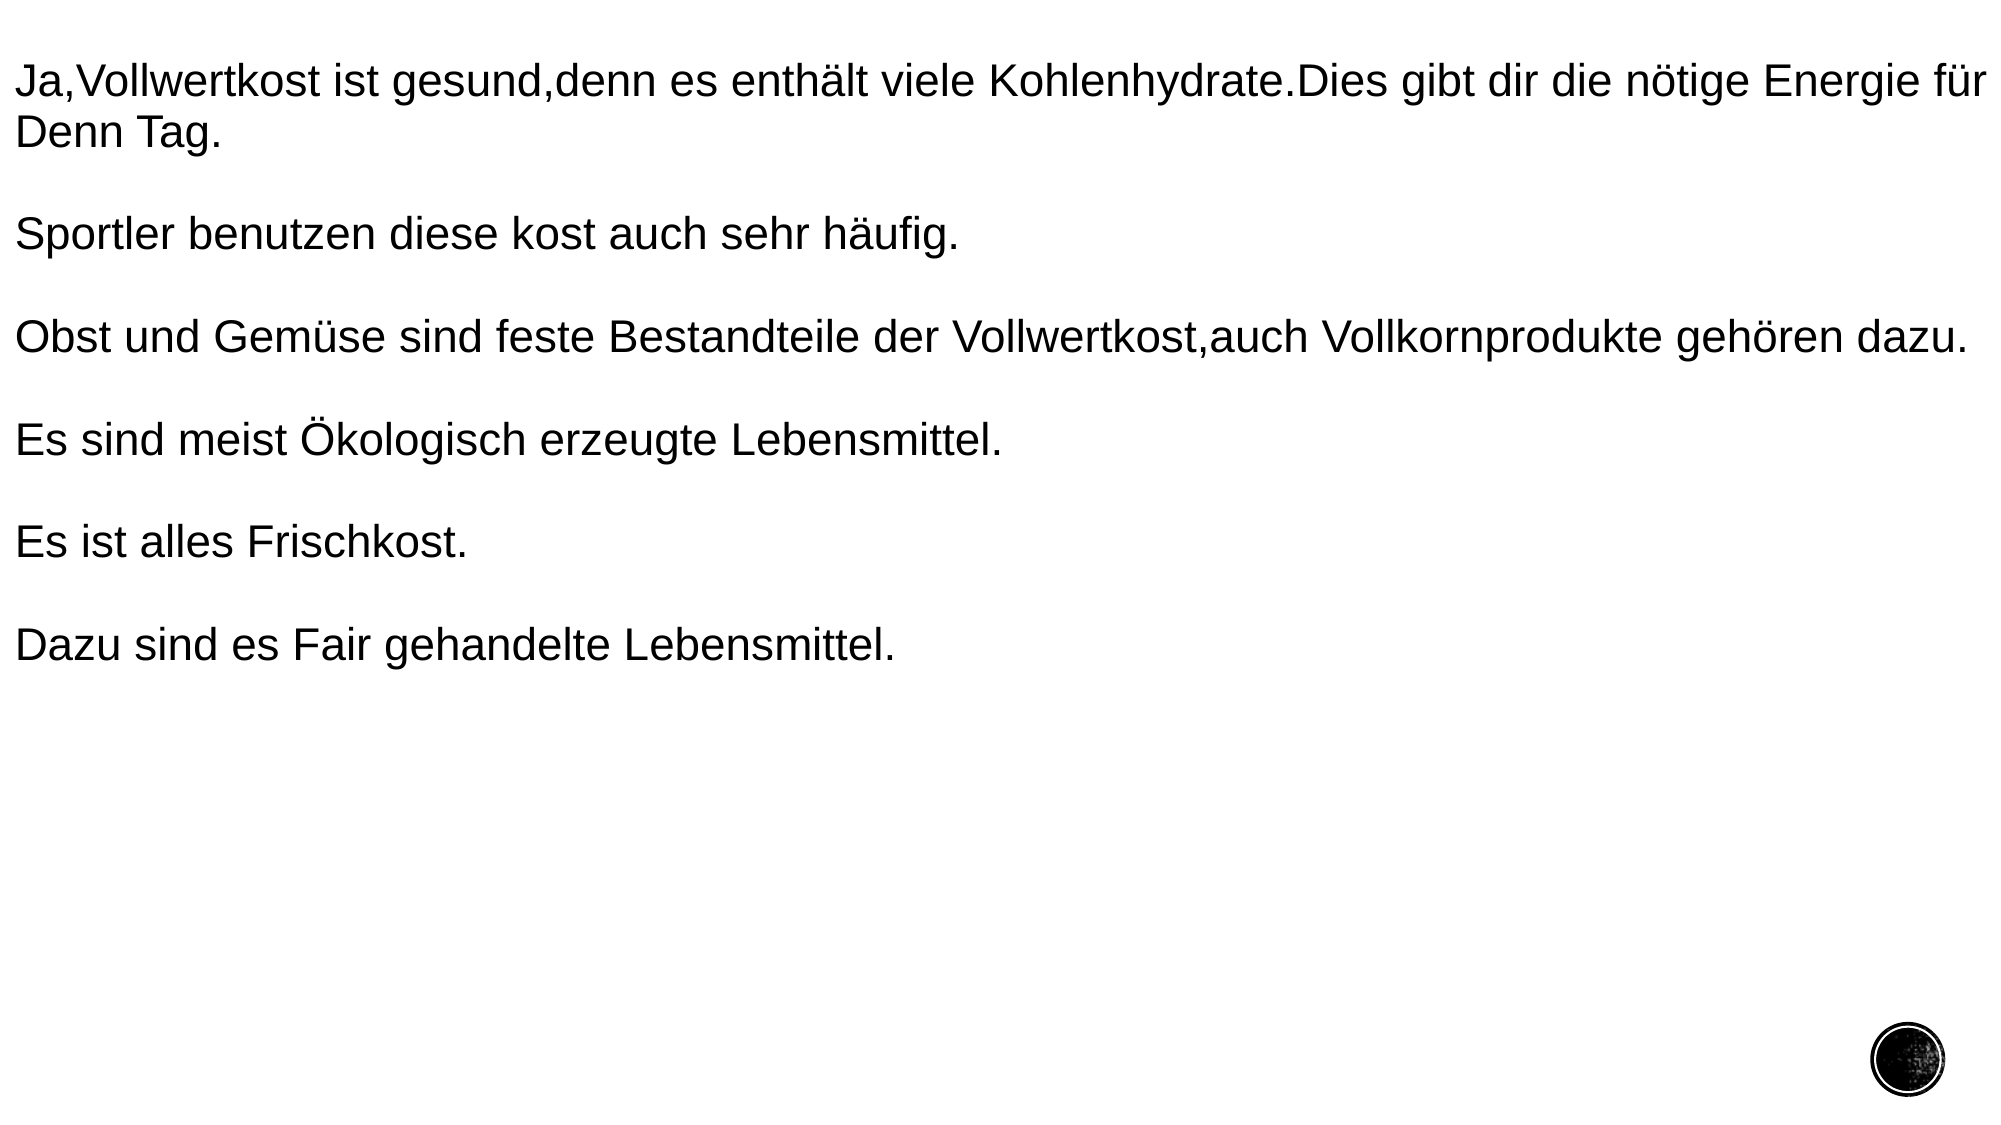

Ja,Vollwertkost ist gesund,denn es enthält viele Kohlenhydrate.Dies gibt dir die nötige Energie für
Denn Tag.
Sportler benutzen diese kost auch sehr häufig.
Obst und Gemüse sind feste Bestandteile der Vollwertkost,auch Vollkornprodukte gehören dazu.
Es sind meist Ökologisch erzeugte Lebensmittel.
Es ist alles Frischkost.
Dazu sind es Fair gehandelte Lebensmittel.